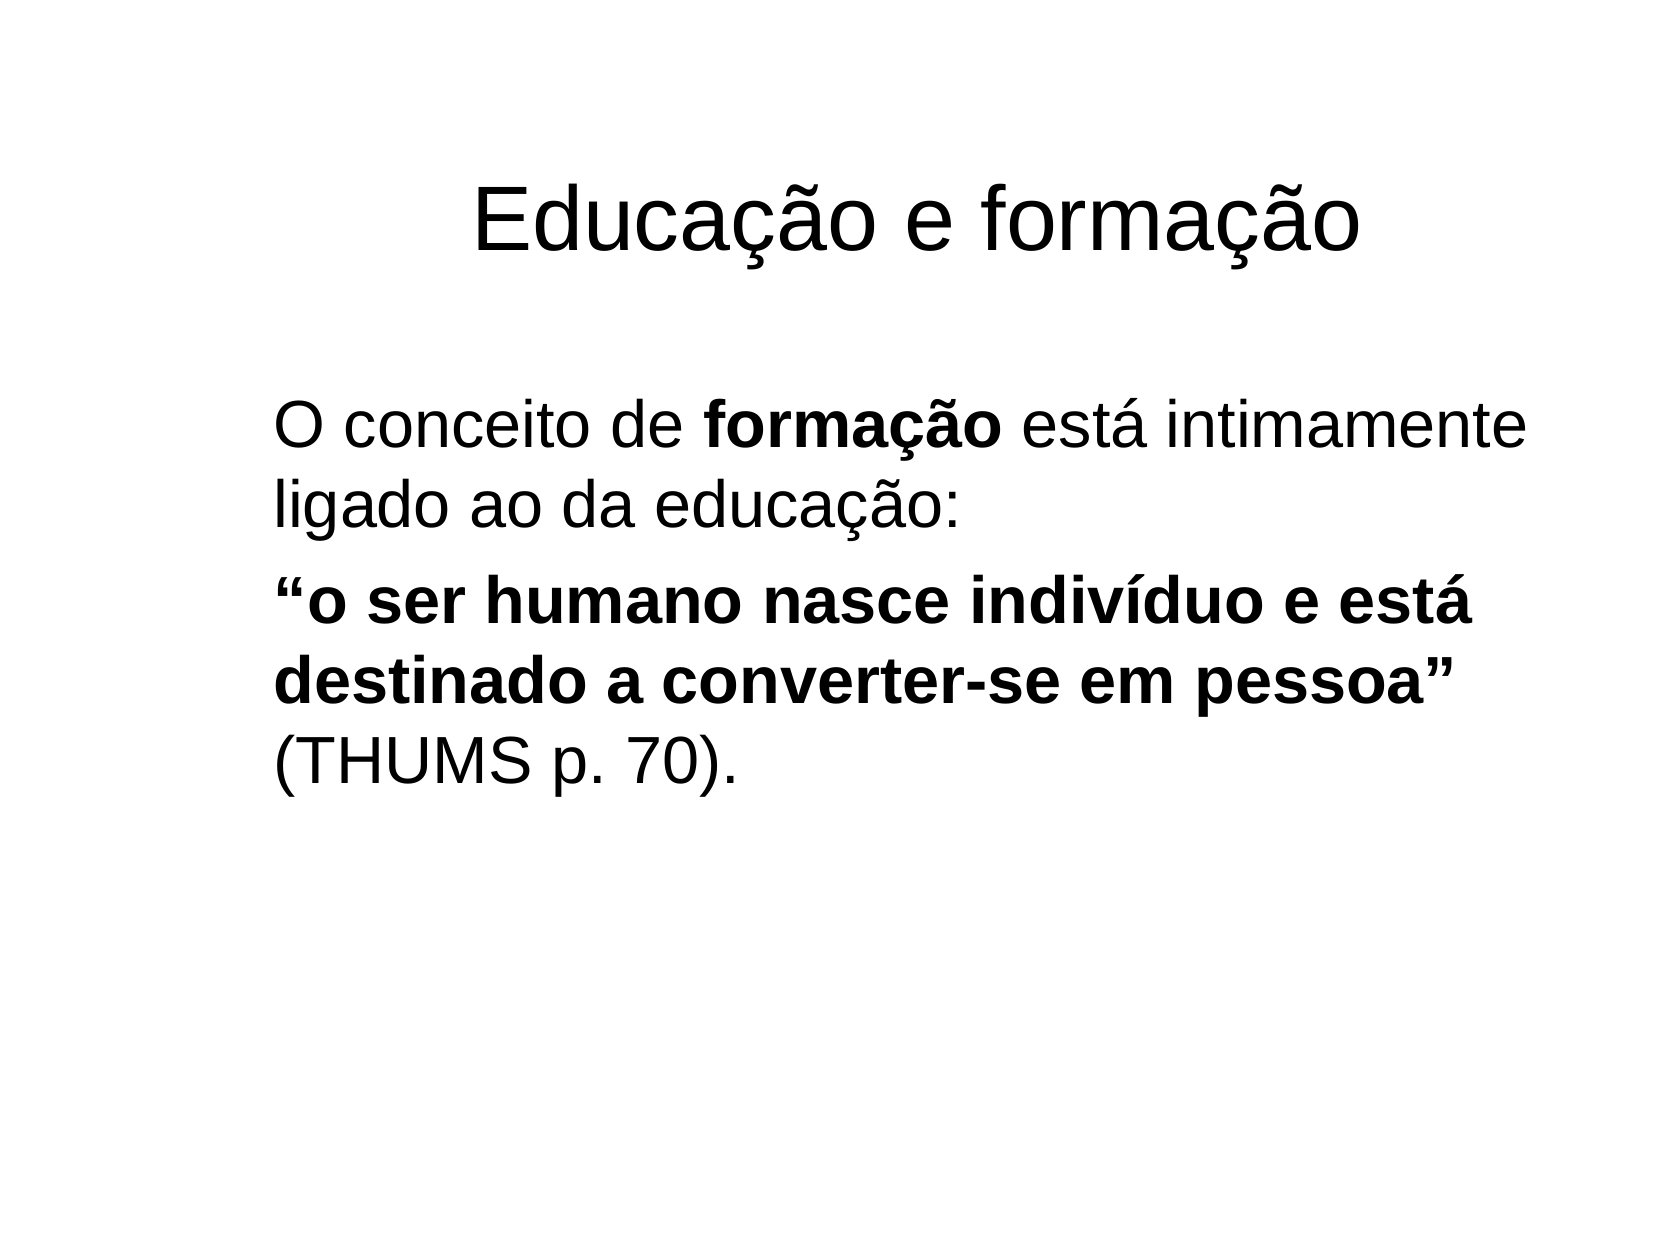

# Educação e formação
	O conceito de formação está intimamente ligado ao da educação:
	“o ser humano nasce indivíduo e está destinado a converter-se em pessoa” (THUMS p. 70).